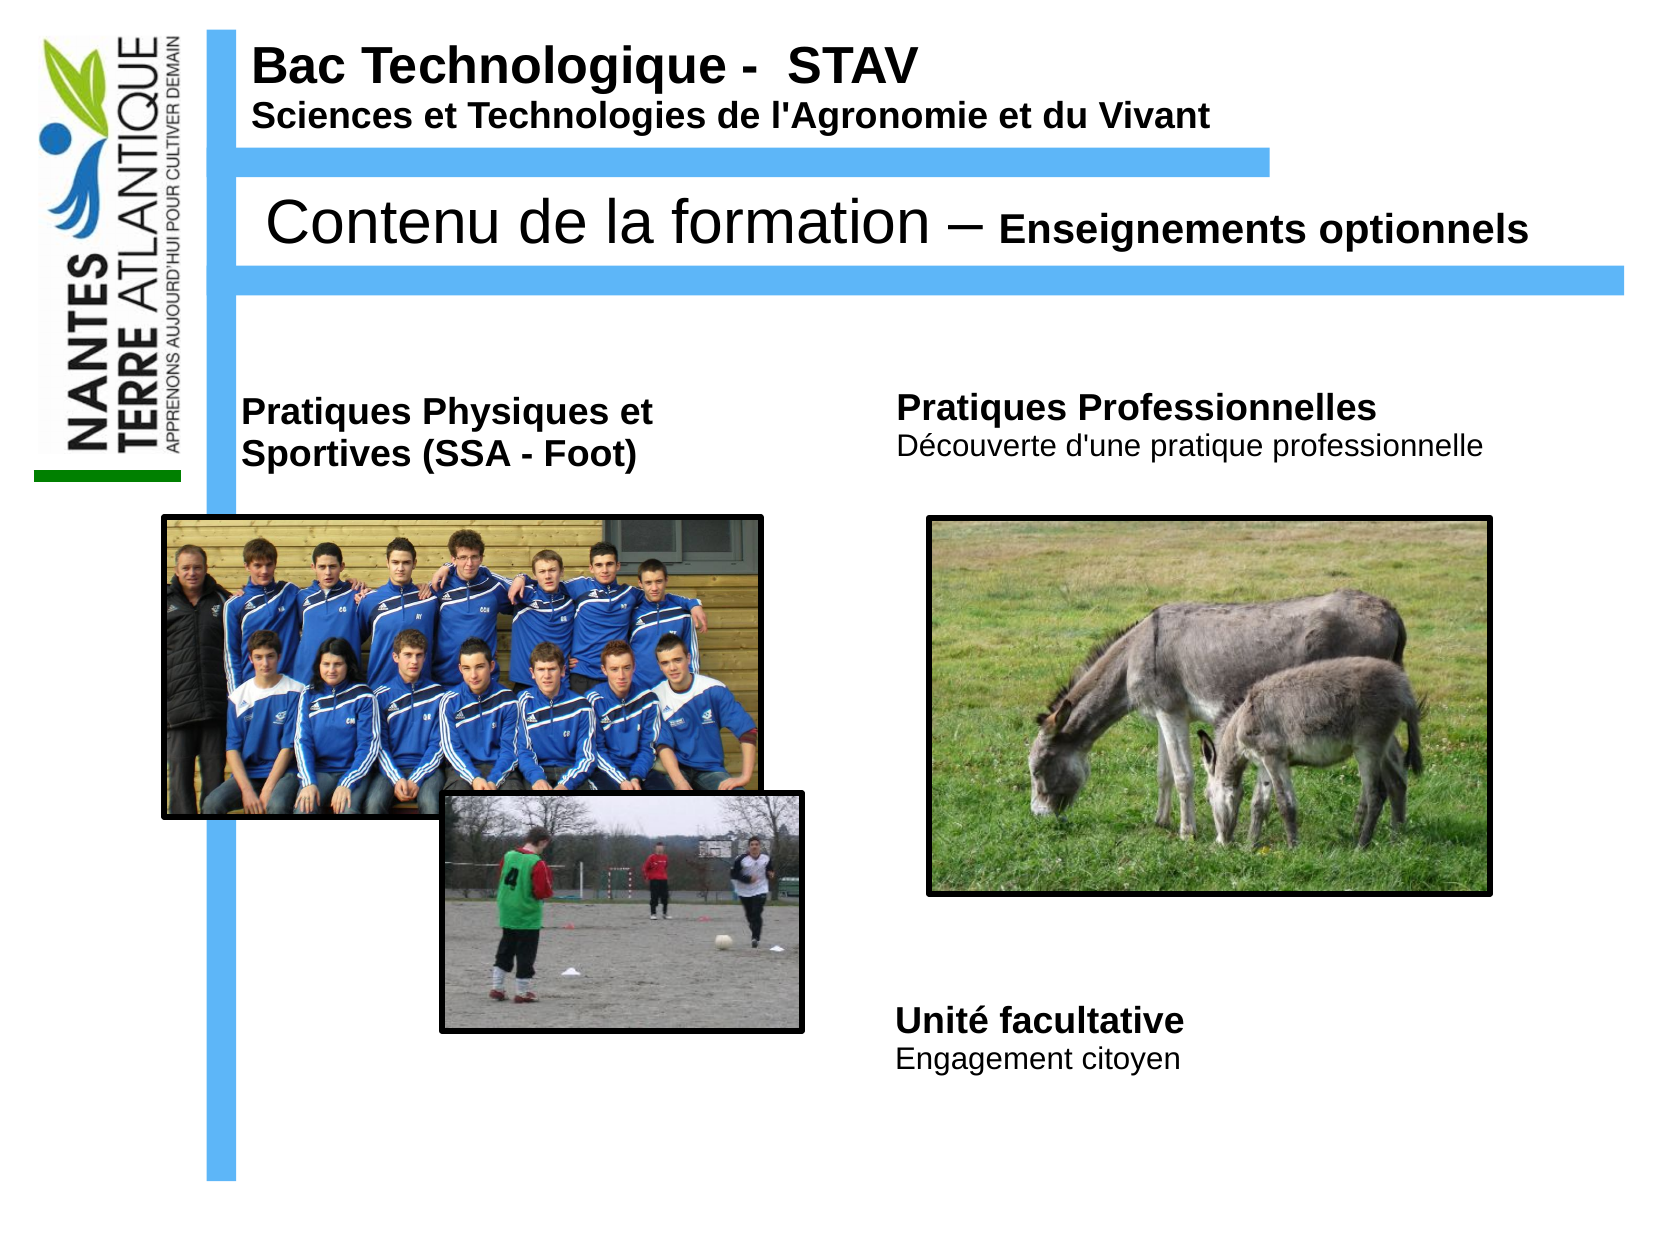

# Contenu de la formation – Enseignements optionnels
Pratiques Professionnelles
Découverte d'une pratique professionnelle
Pratiques Physiques et Sportives (SSA - Foot)
Unité facultative
Engagement citoyen